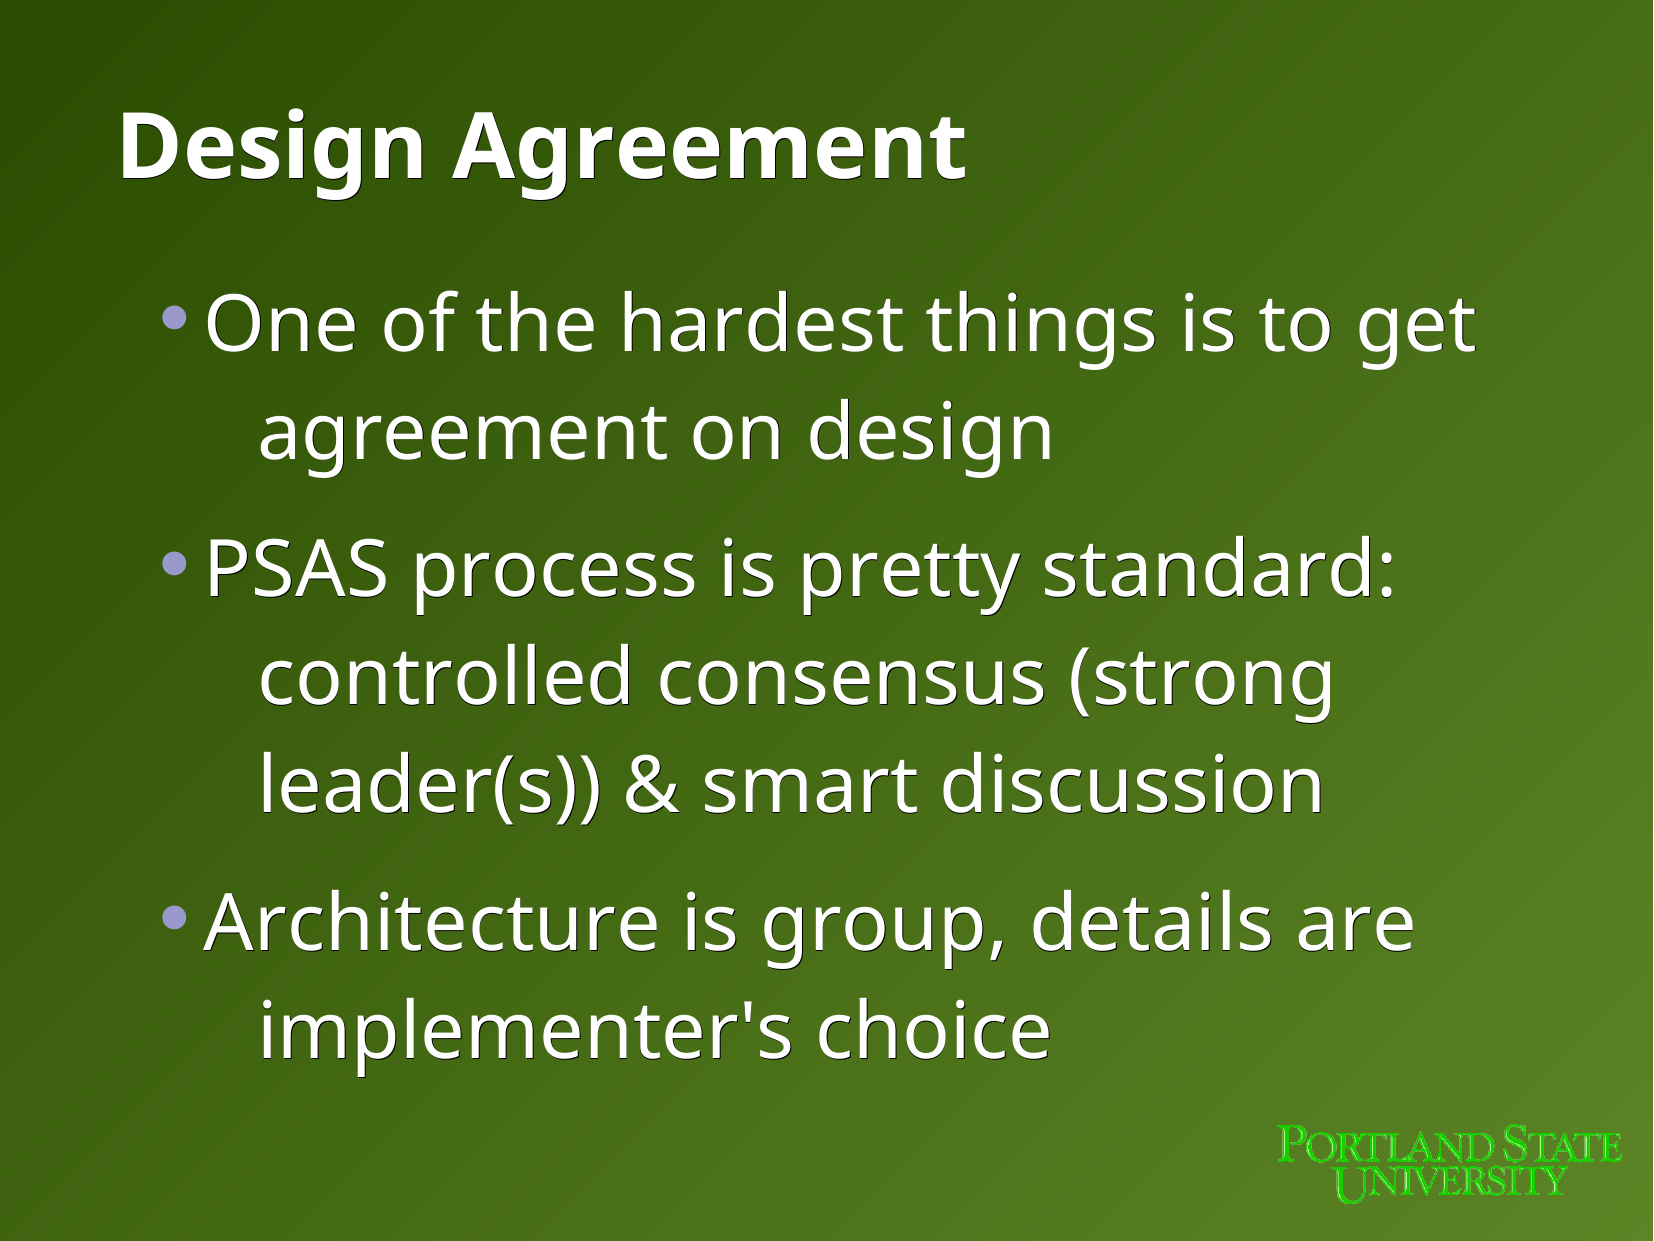

# Design Agreement
One of the hardest things is to get agreement on design
PSAS process is pretty standard:
controlled consensus (strong leader(s)) & smart discussion
Architecture is group, details are implementer's choice